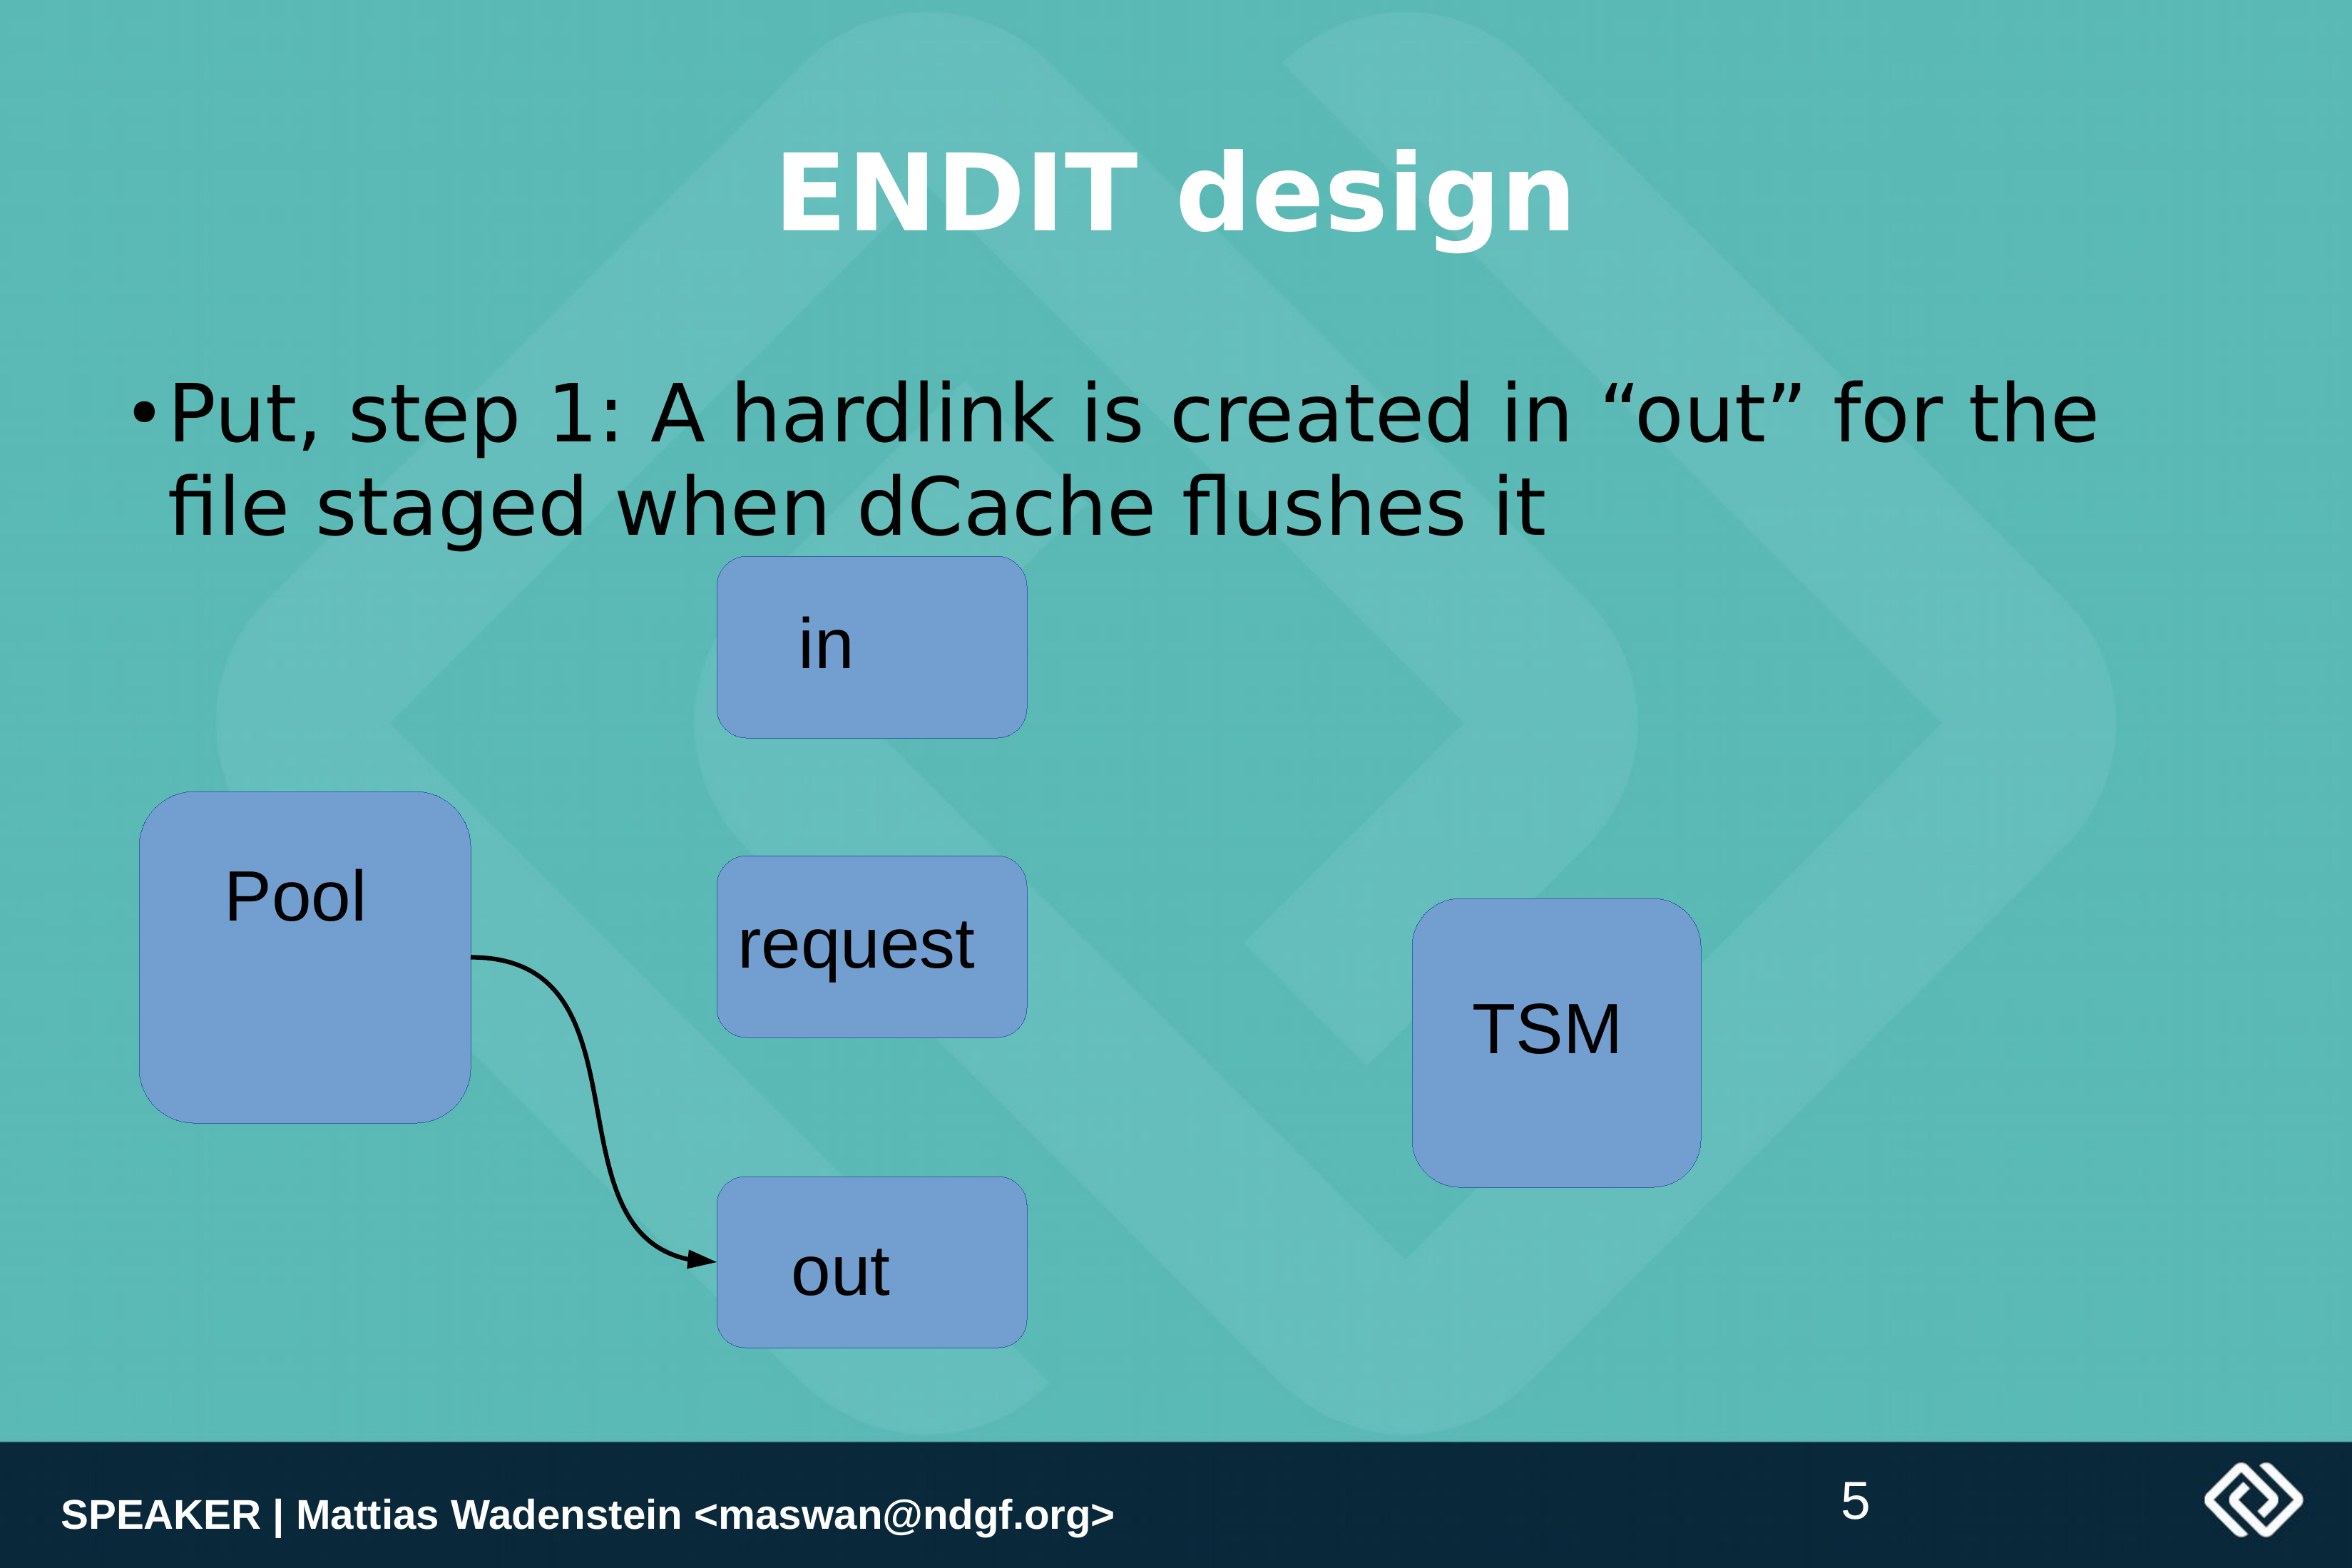

# ENDIT design
Put, step 1: A hardlink is created in “out” for the file staged when dCache flushes it
in
Pool
request
TSM
out